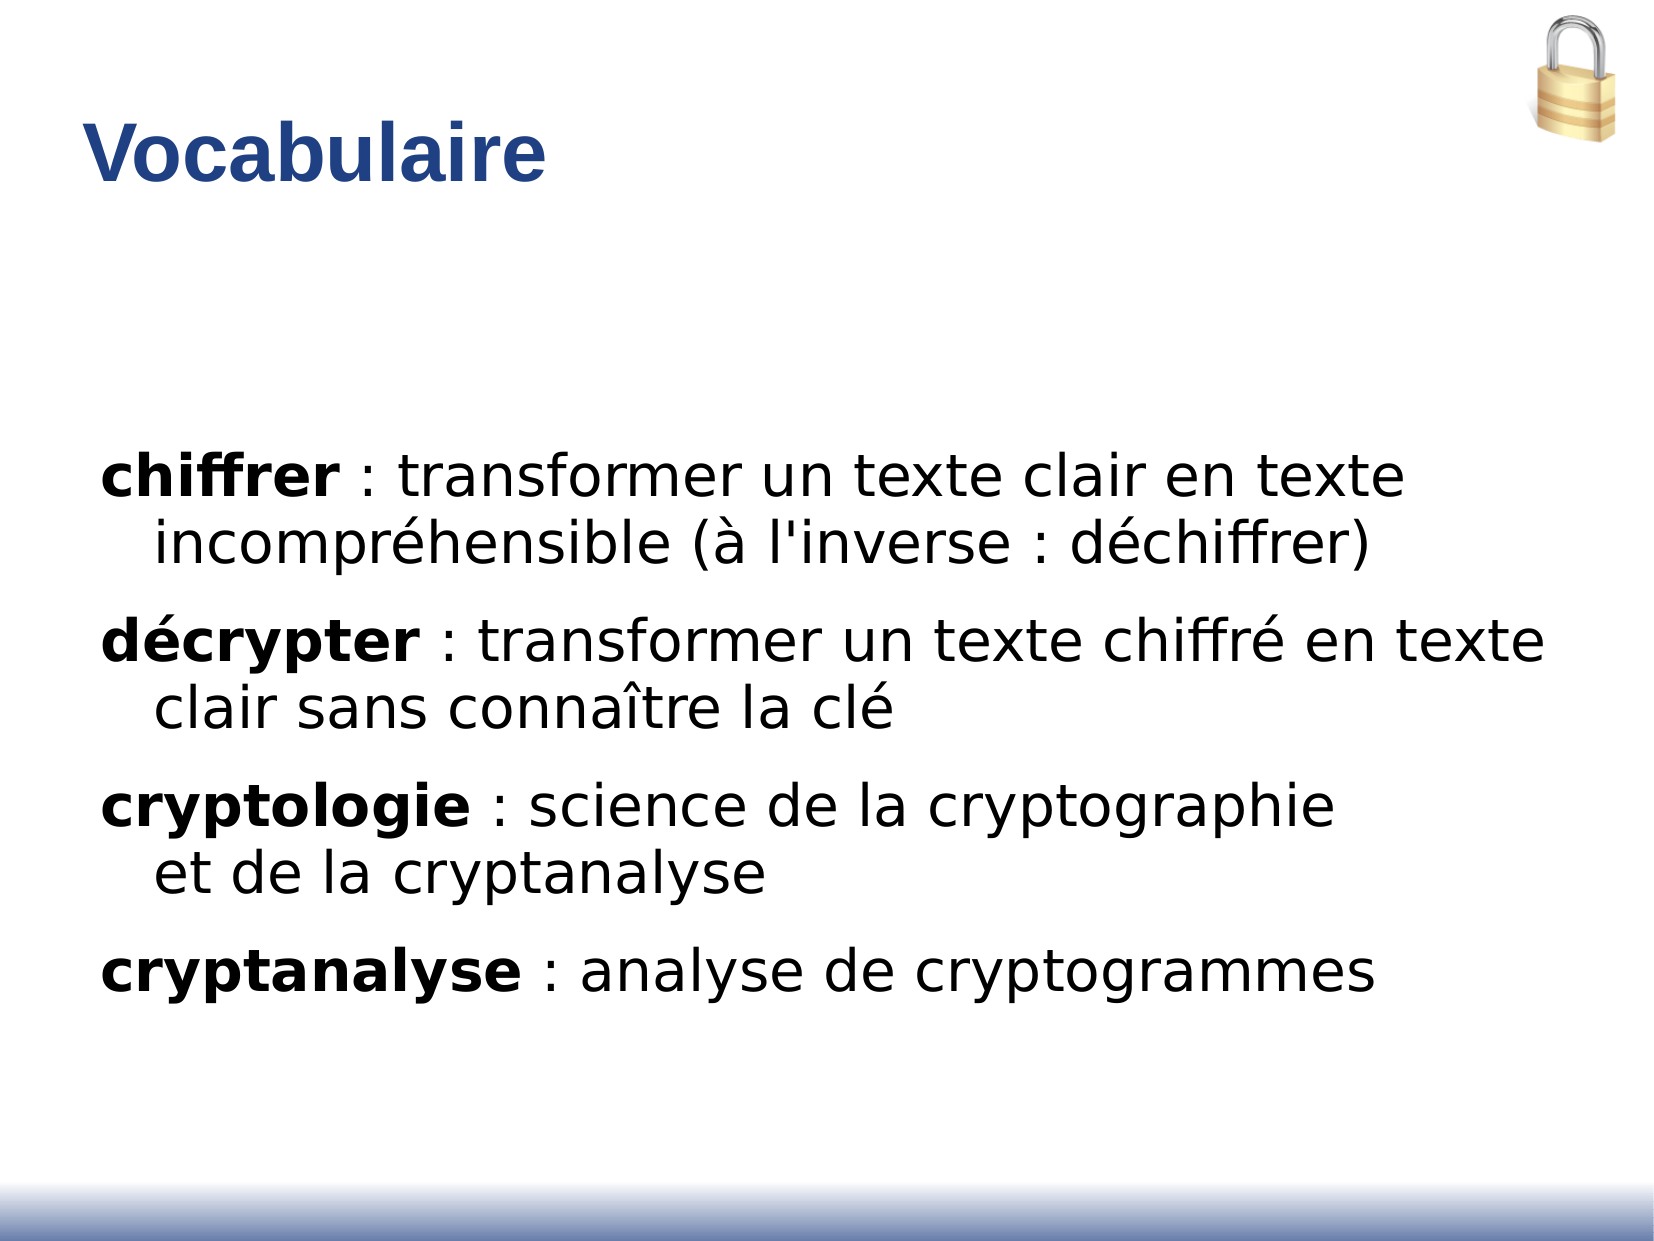

# Vocabulaire
chiffrer : transformer un texte clair en texte incompréhensible (à l'inverse : déchiffrer)
décrypter : transformer un texte chiffré en texte clair sans connaître la clé
cryptologie : science de la cryptographie
et de la cryptanalyse
cryptanalyse : analyse de cryptogrammes